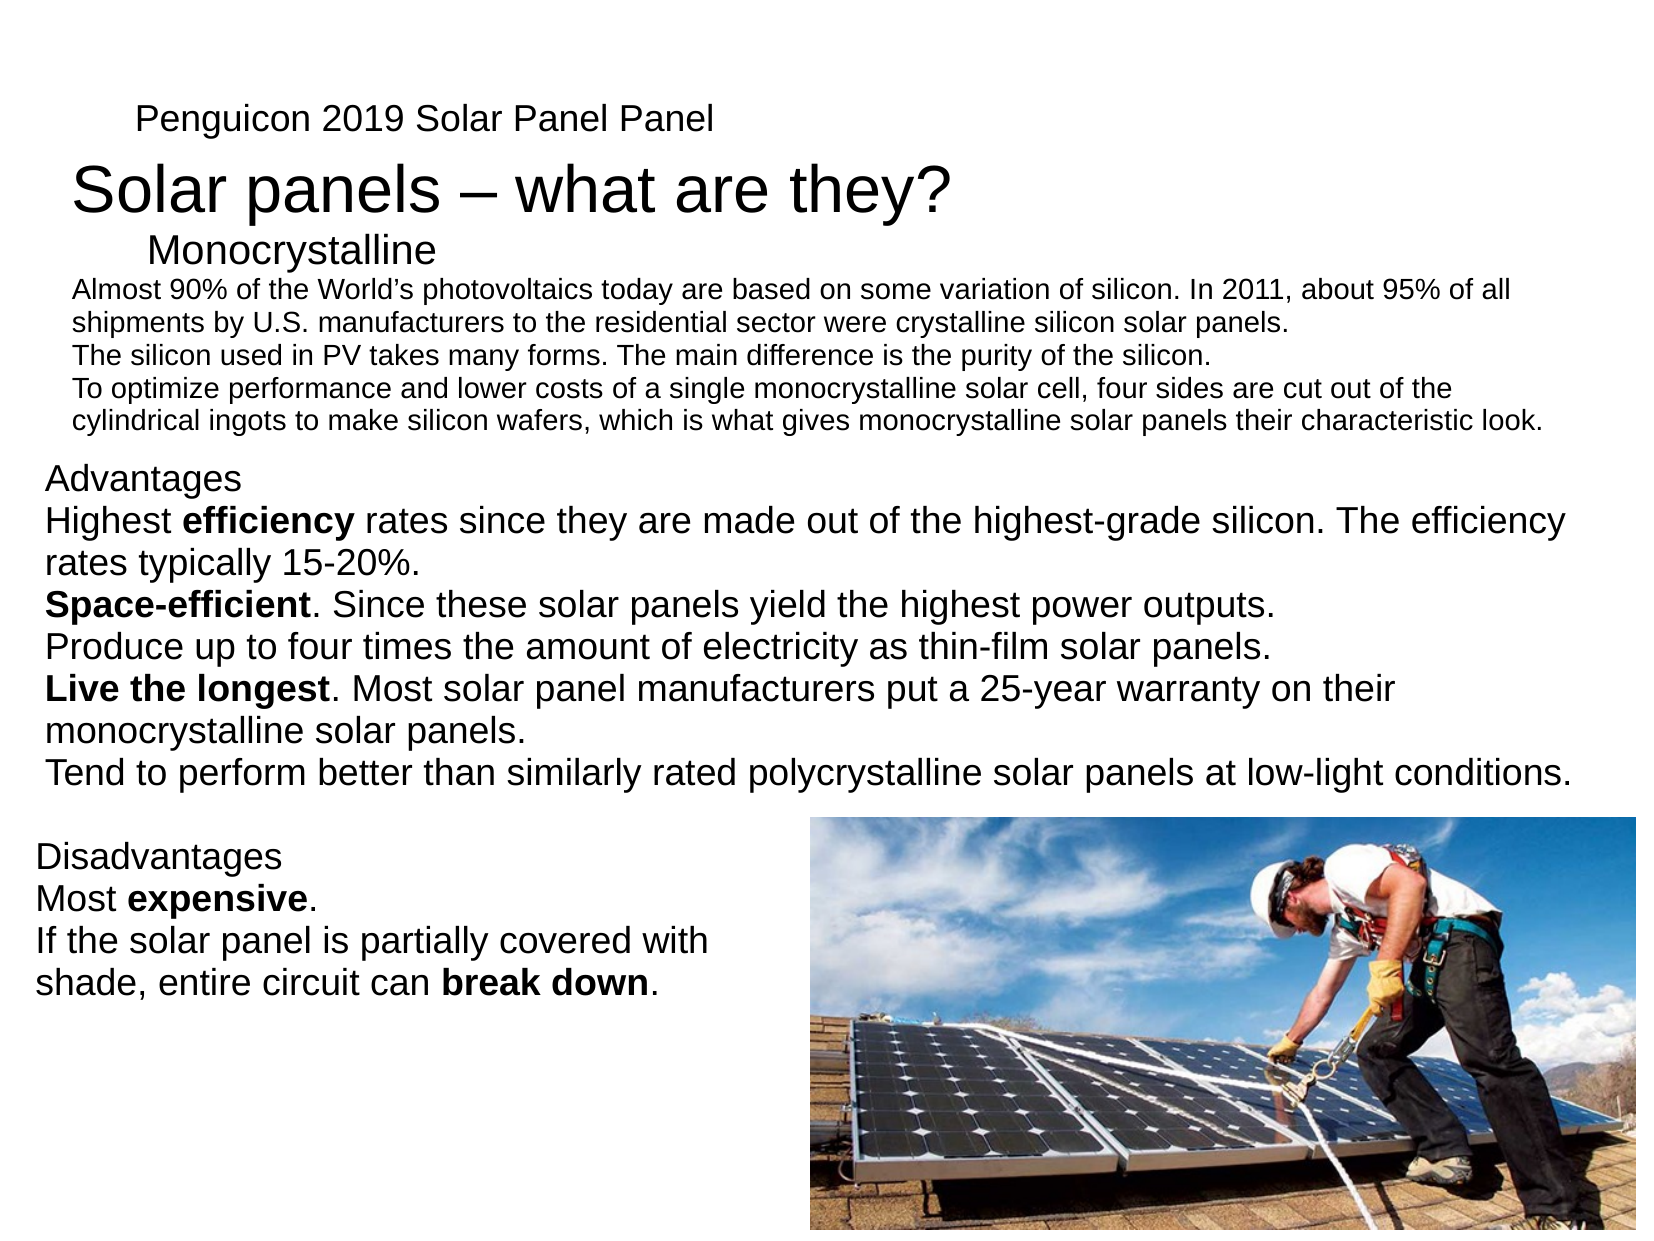

Penguicon 2019 Solar Panel Panel
# Solar panels – what are they?
	Monocrystalline
Almost 90% of the World’s photovoltaics today are based on some variation of silicon. In 2011, about 95% of all shipments by U.S. manufacturers to the residential sector were crystalline silicon solar panels.
The silicon used in PV takes many forms. The main difference is the purity of the silicon.
To optimize performance and lower costs of a single monocrystalline solar cell, four sides are cut out of the cylindrical ingots to make silicon wafers, which is what gives monocrystalline solar panels their characteristic look.
Advantages
Highest efficiency rates since they are made out of the highest-grade silicon. The efficiency rates typically 15-20%.
Space-efficient. Since these solar panels yield the highest power outputs.
Produce up to four times the amount of electricity as thin-film solar panels.
Live the longest. Most solar panel manufacturers put a 25-year warranty on their monocrystalline solar panels.
Tend to perform better than similarly rated polycrystalline solar panels at low-light conditions.
Disadvantages
Most expensive.
If the solar panel is partially covered with shade, entire circuit can break down.